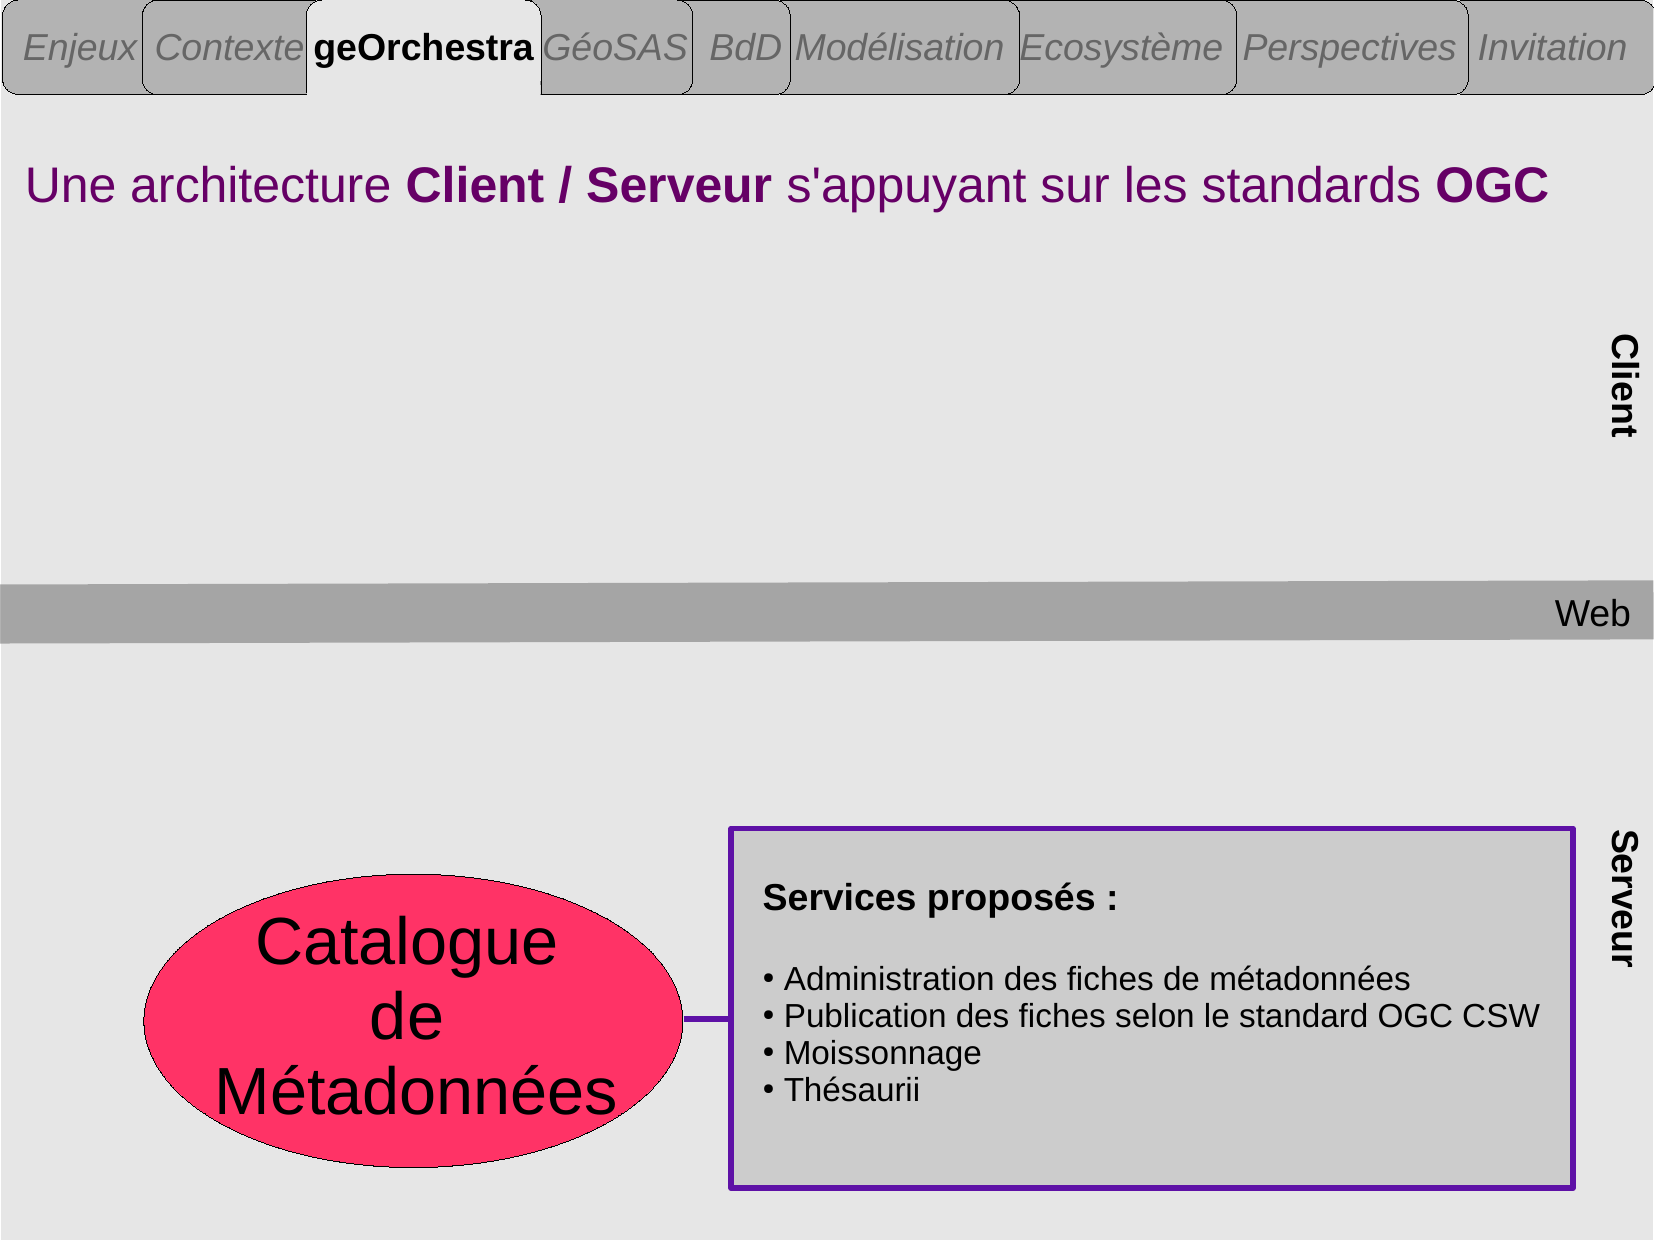

Enjeux
Contexte
geOrchestra
 GéoSAS
 BdD
 Modélisation
 Ecosystème
 Perspectives
Invitation
# Une architecture Client / Serveur s'appuyant sur les standards OGC
Client
Web
Services proposés :
 Administration des fiches de métadonnées
 Publication des fiches selon le standard OGC CSW
 Moissonnage
 Thésaurii
Serveur
Serveur
Cartographique
Catalogue
de
Métadonnées